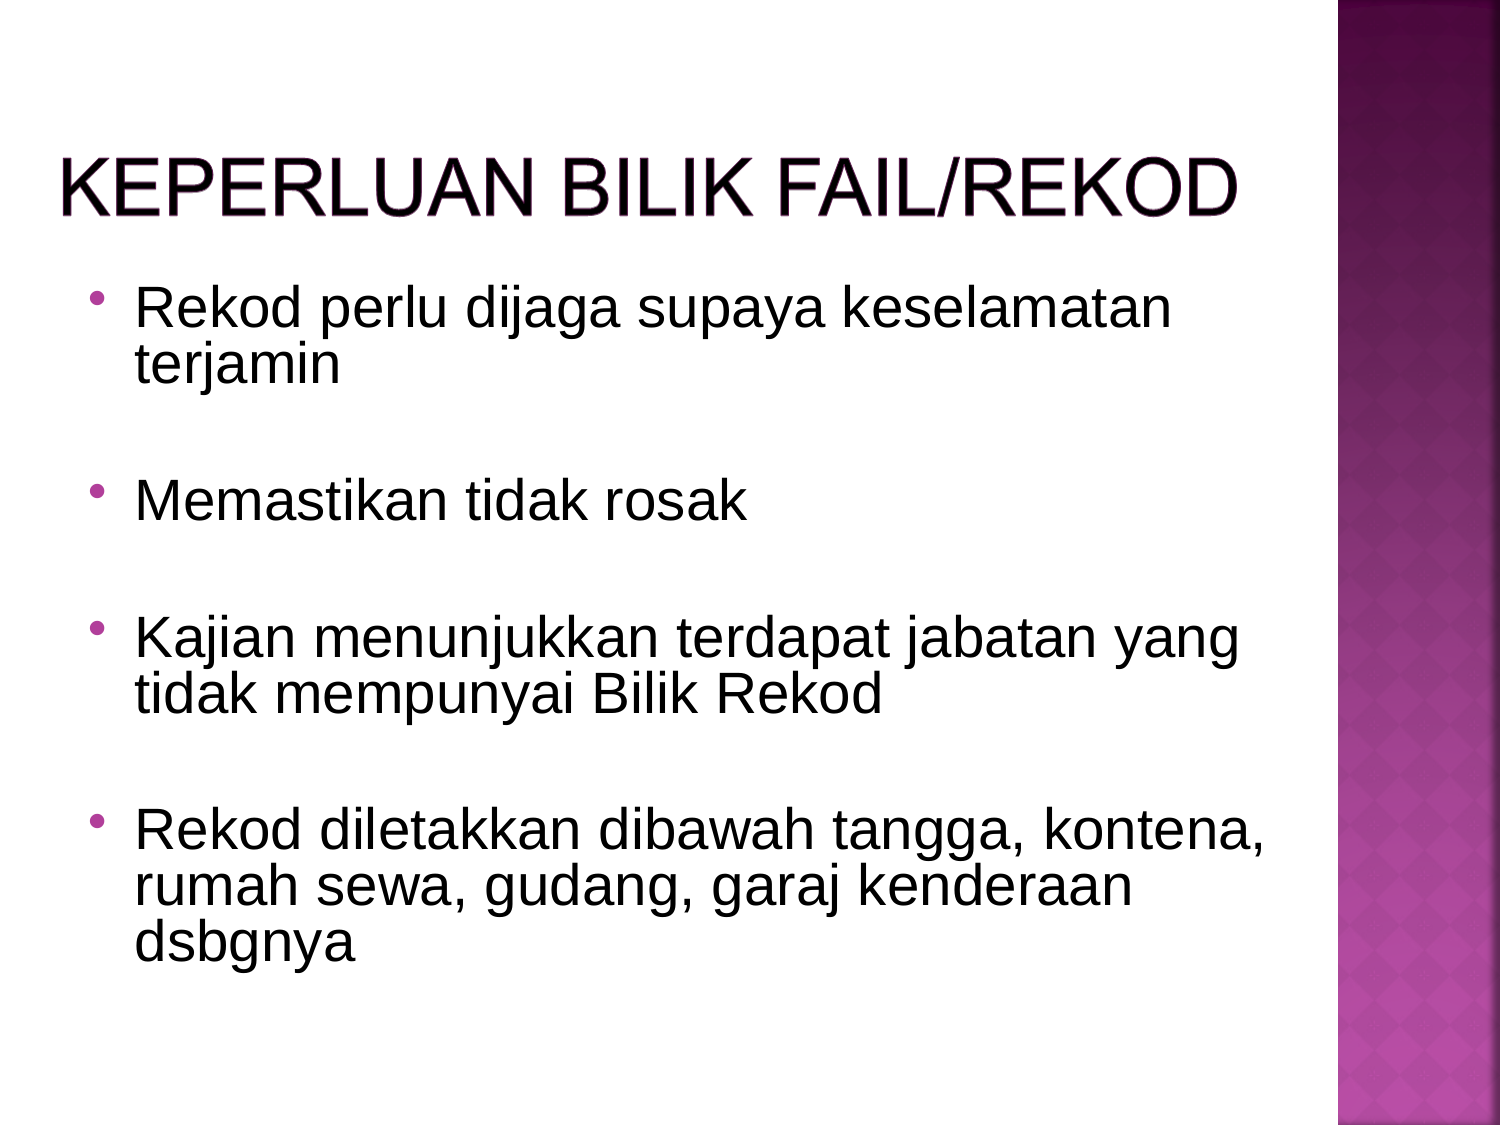

# Rekod perlu dijaga supaya keselamatan terjamin
Memastikan tidak rosak
Kajian menunjukkan terdapat jabatan yang tidak mempunyai Bilik Rekod
Rekod diletakkan dibawah tangga, kontena, rumah sewa, gudang, garaj kenderaan dsbgnya